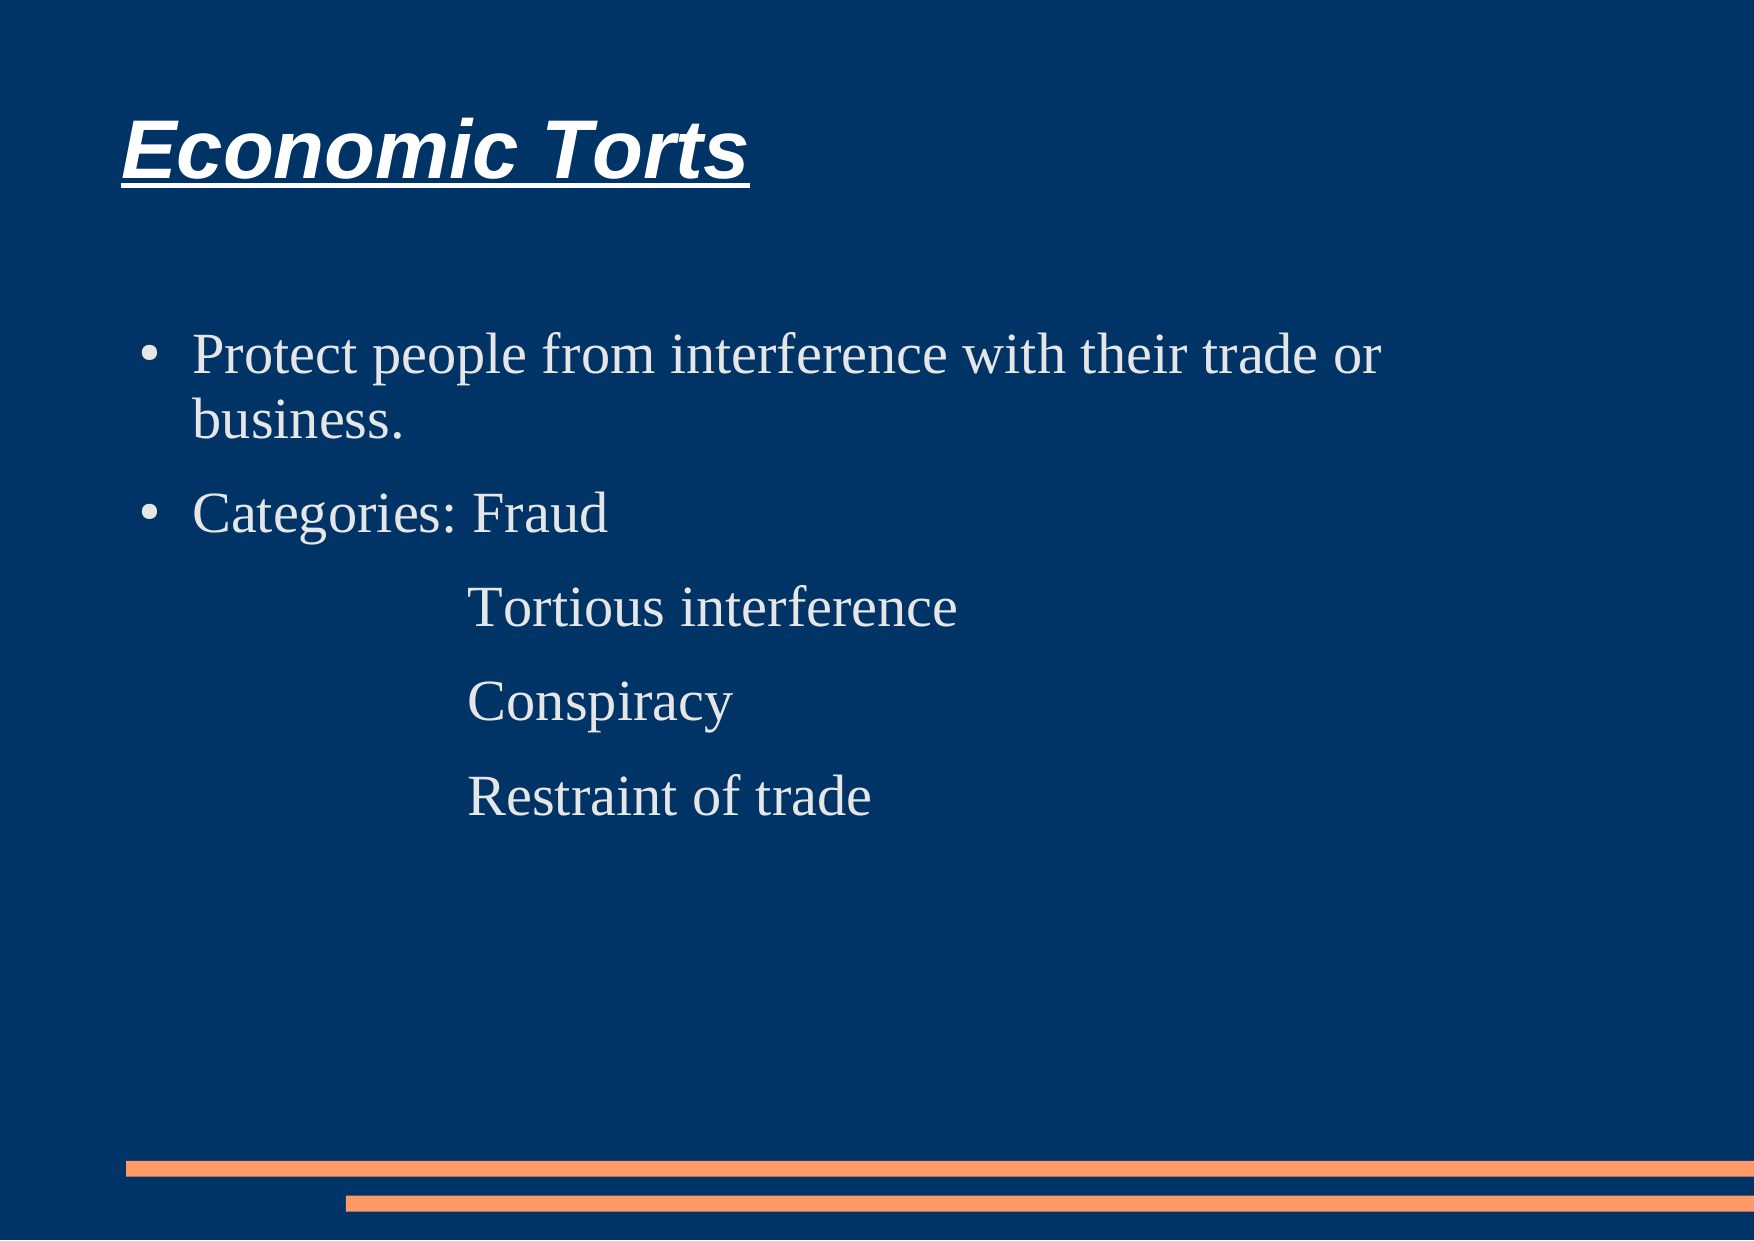

# Economic Torts
Protect people from interference with their trade or business.
Categories: Fraud
 Tortious interference
 Conspiracy
 Restraint of trade